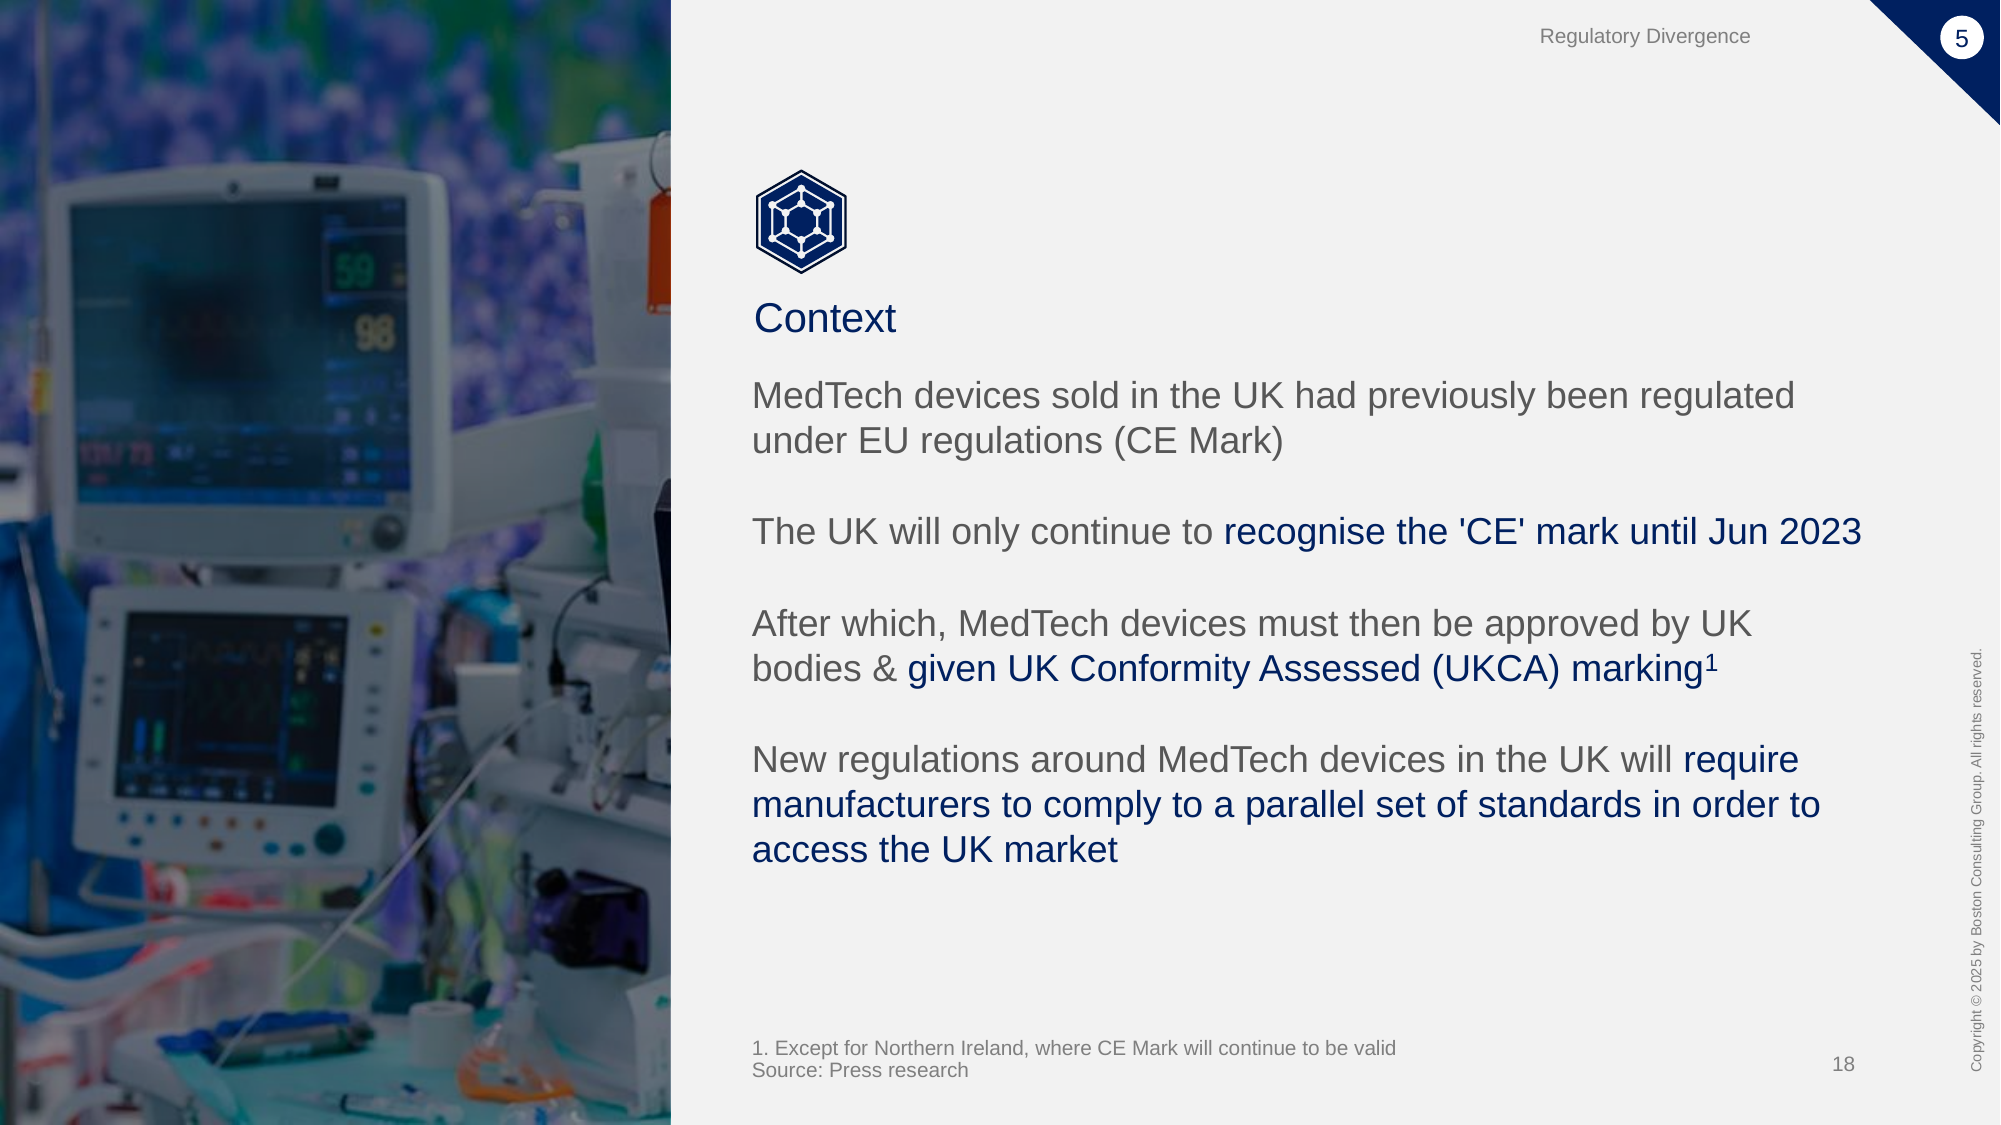

Regulatory Divergence
5
Context
MedTech devices sold in the UK had previously been regulated under EU regulations (CE Mark)
The UK will only continue to recognise the 'CE' mark until Jun 2023
After which, MedTech devices must then be approved by UK
bodies & given UK Conformity Assessed (UKCA) marking1
New regulations around MedTech devices in the UK will require manufacturers to comply to a parallel set of standards in order to access the UK market
1. Except for Northern Ireland, where CE Mark will continue to be valid
Source: Press research